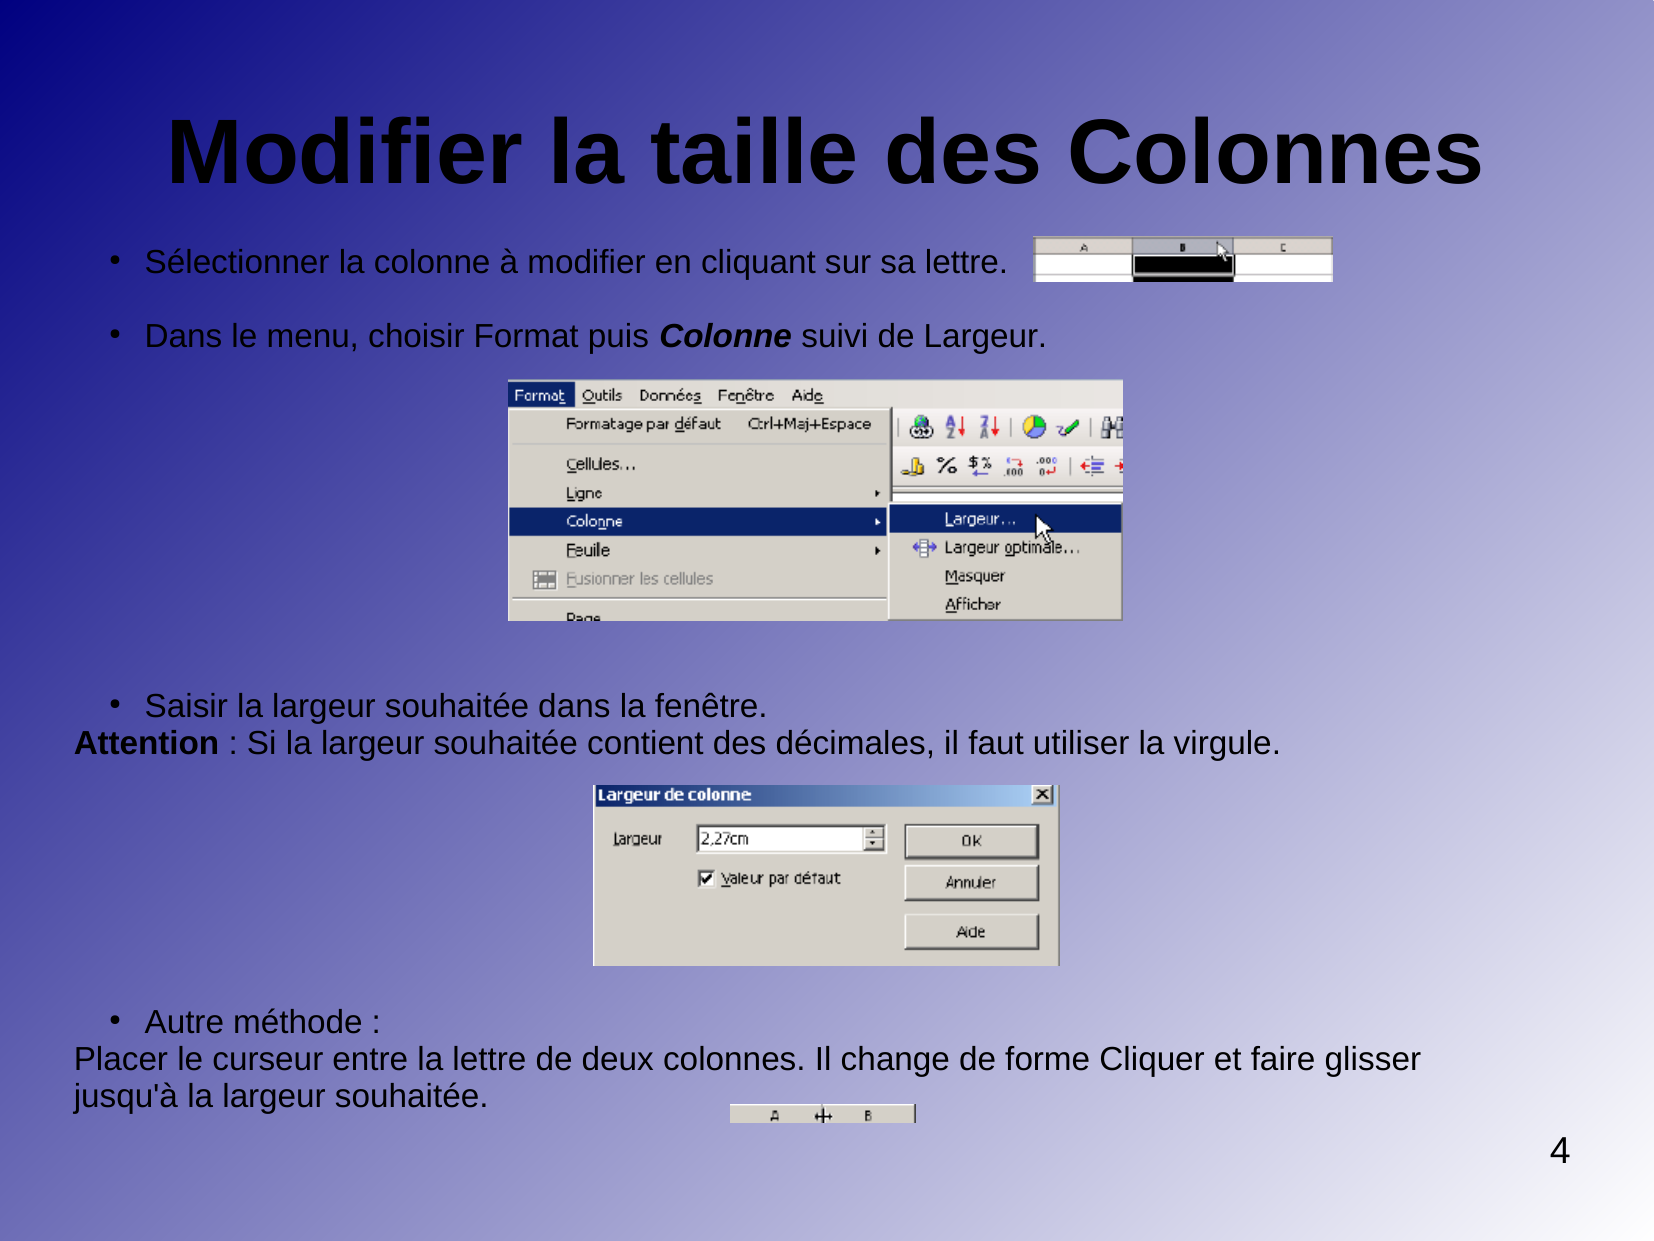

# Modifier la taille des Colonnes
Sélectionner la colonne à modifier en cliquant sur sa lettre.
Dans le menu, choisir Format puis Colonne suivi de Largeur.
Saisir la largeur souhaitée dans la fenêtre.
Attention : Si la largeur souhaitée contient des décimales, il faut utiliser la virgule.
Autre méthode :
Placer le curseur entre la lettre de deux colonnes. Il change de forme Cliquer et faire glisser jusqu'à la largeur souhaitée.
4